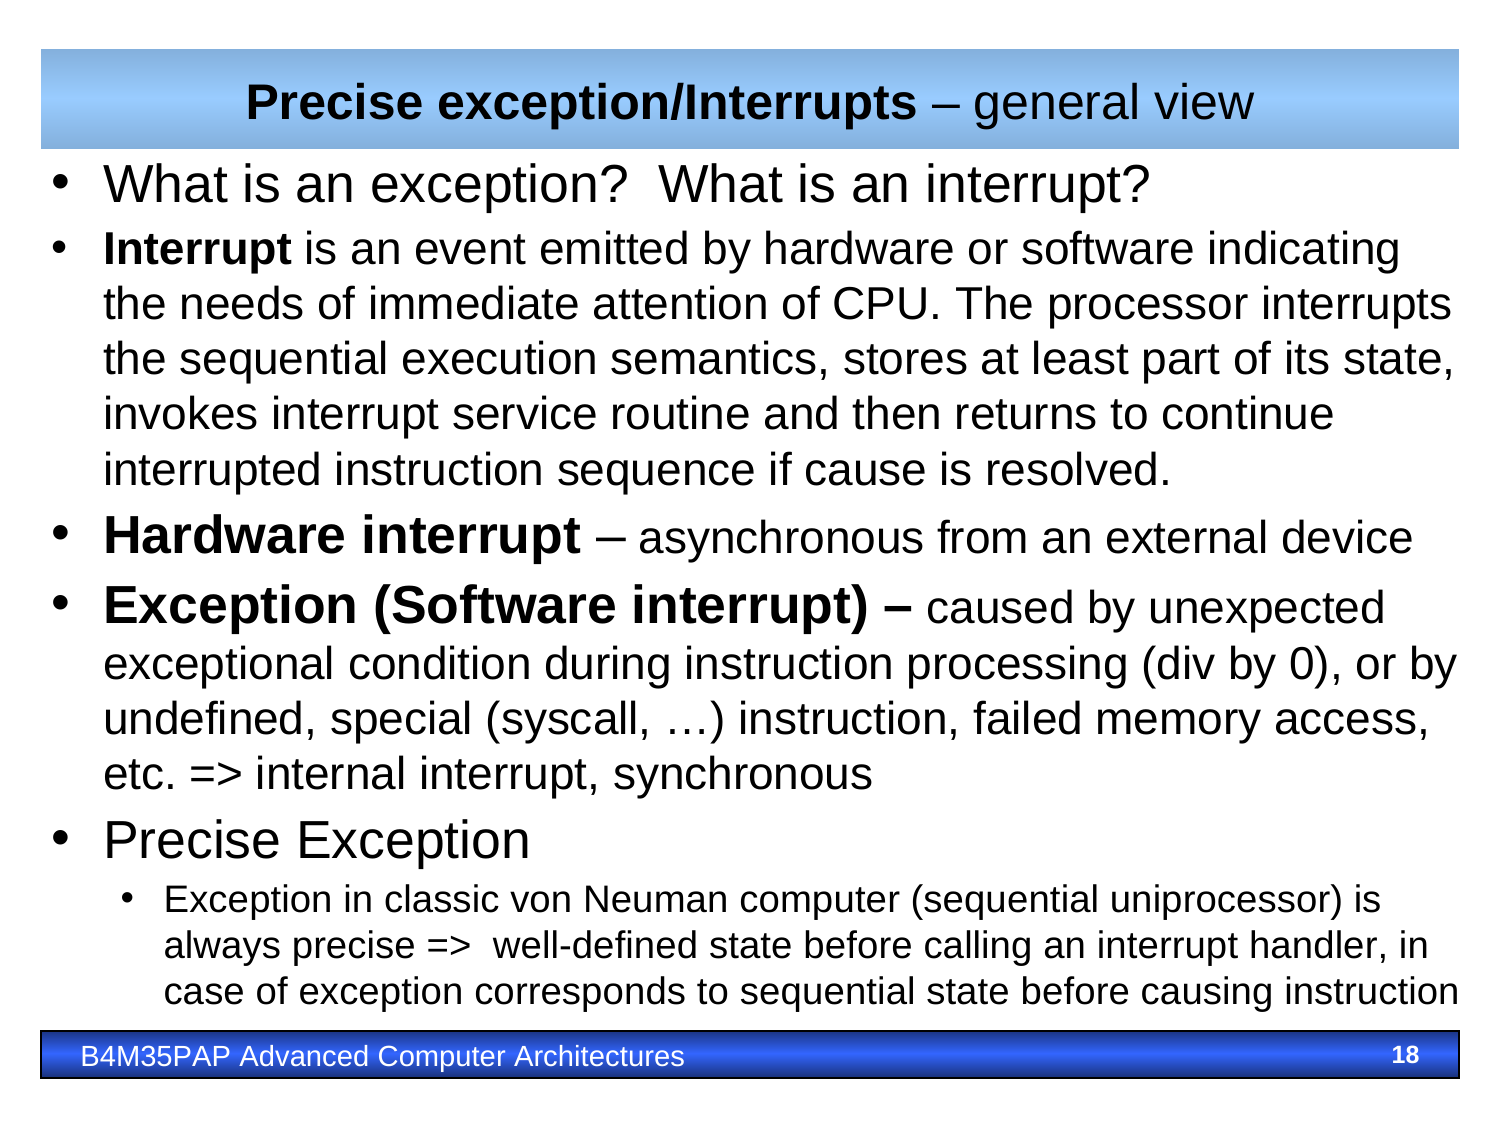

# Precise exception/Interrupts – general view
What is an exception? What is an interrupt?
Interrupt is an event emitted by hardware or software indicating the needs of immediate attention of CPU. The processor interrupts the sequential execution semantics, stores at least part of its state, invokes interrupt service routine and then returns to continue interrupted instruction sequence if cause is resolved.
Hardware interrupt – asynchronous from an external device
Exception (Software interrupt) – caused by unexpected exceptional condition during instruction processing (div by 0), or by undefined, special (syscall, …) instruction, failed memory access, etc. => internal interrupt, synchronous
Precise Exception
Exception in classic von Neuman computer (sequential uniprocessor) is always precise =>  well-defined state before calling an interrupt handler, in case of exception corresponds to sequential state before causing instruction